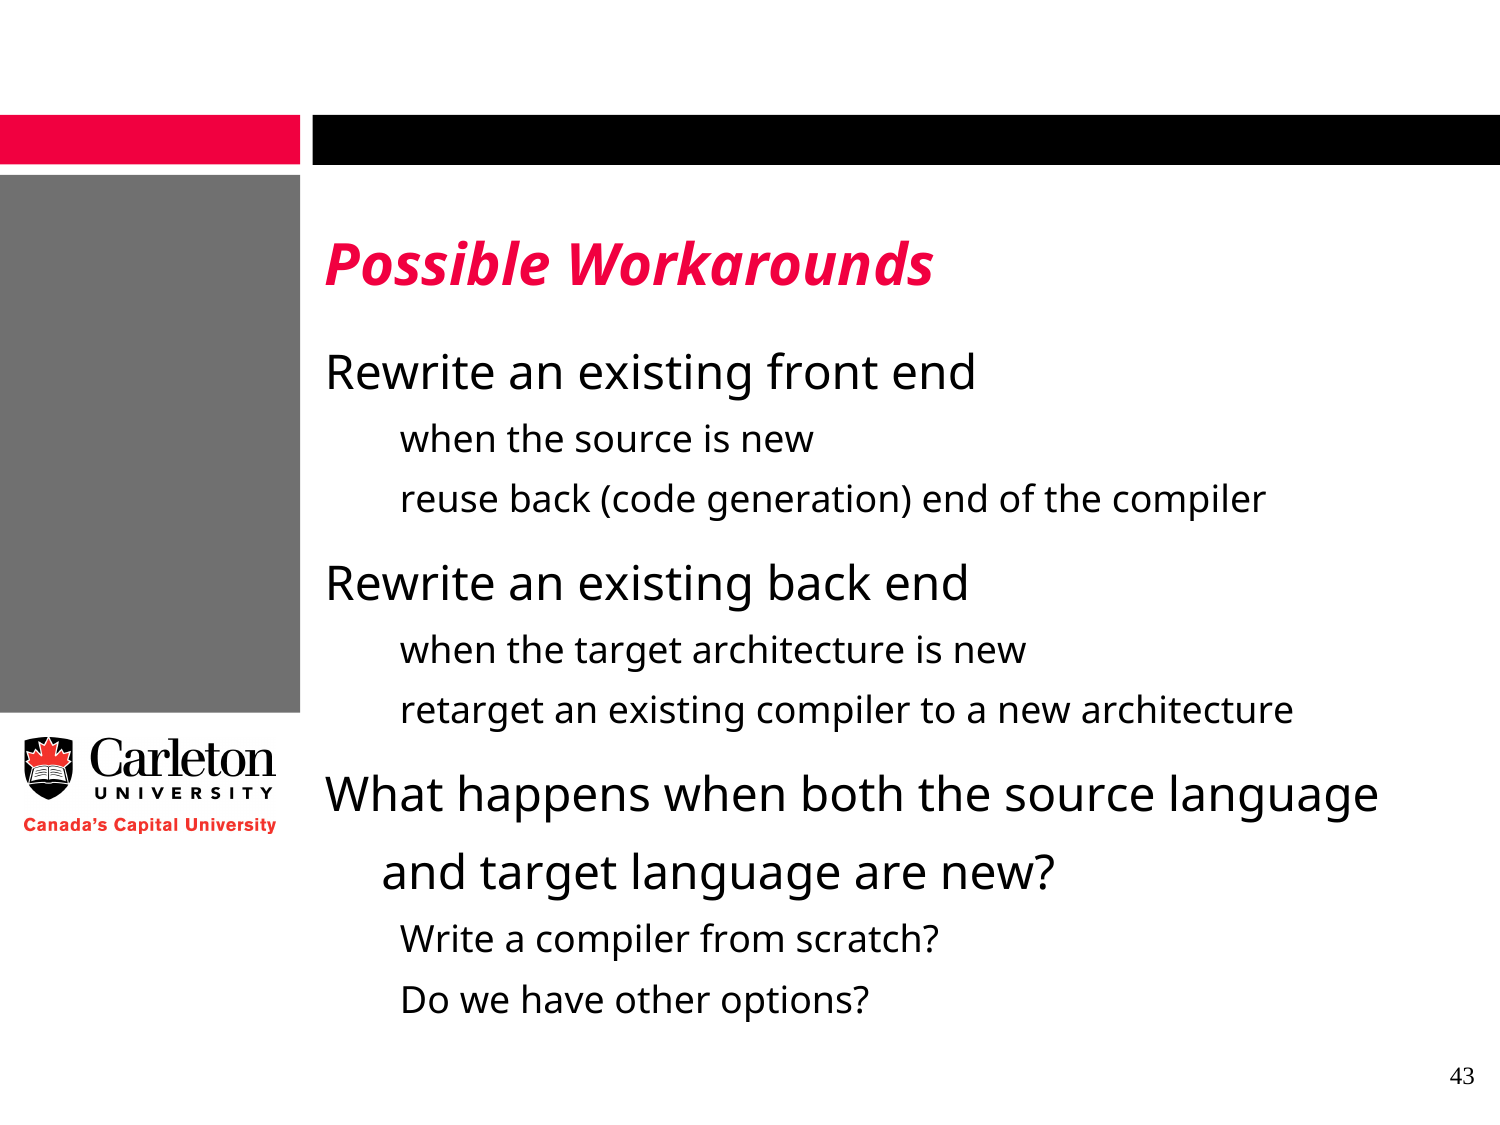

# Possible Workarounds
Rewrite an existing front end
when the source is new
reuse back (code generation) end of the compiler
Rewrite an existing back end
when the target architecture is new
retarget an existing compiler to a new architecture
What happens when both the source language and target language are new?
Write a compiler from scratch?
Do we have other options?
43